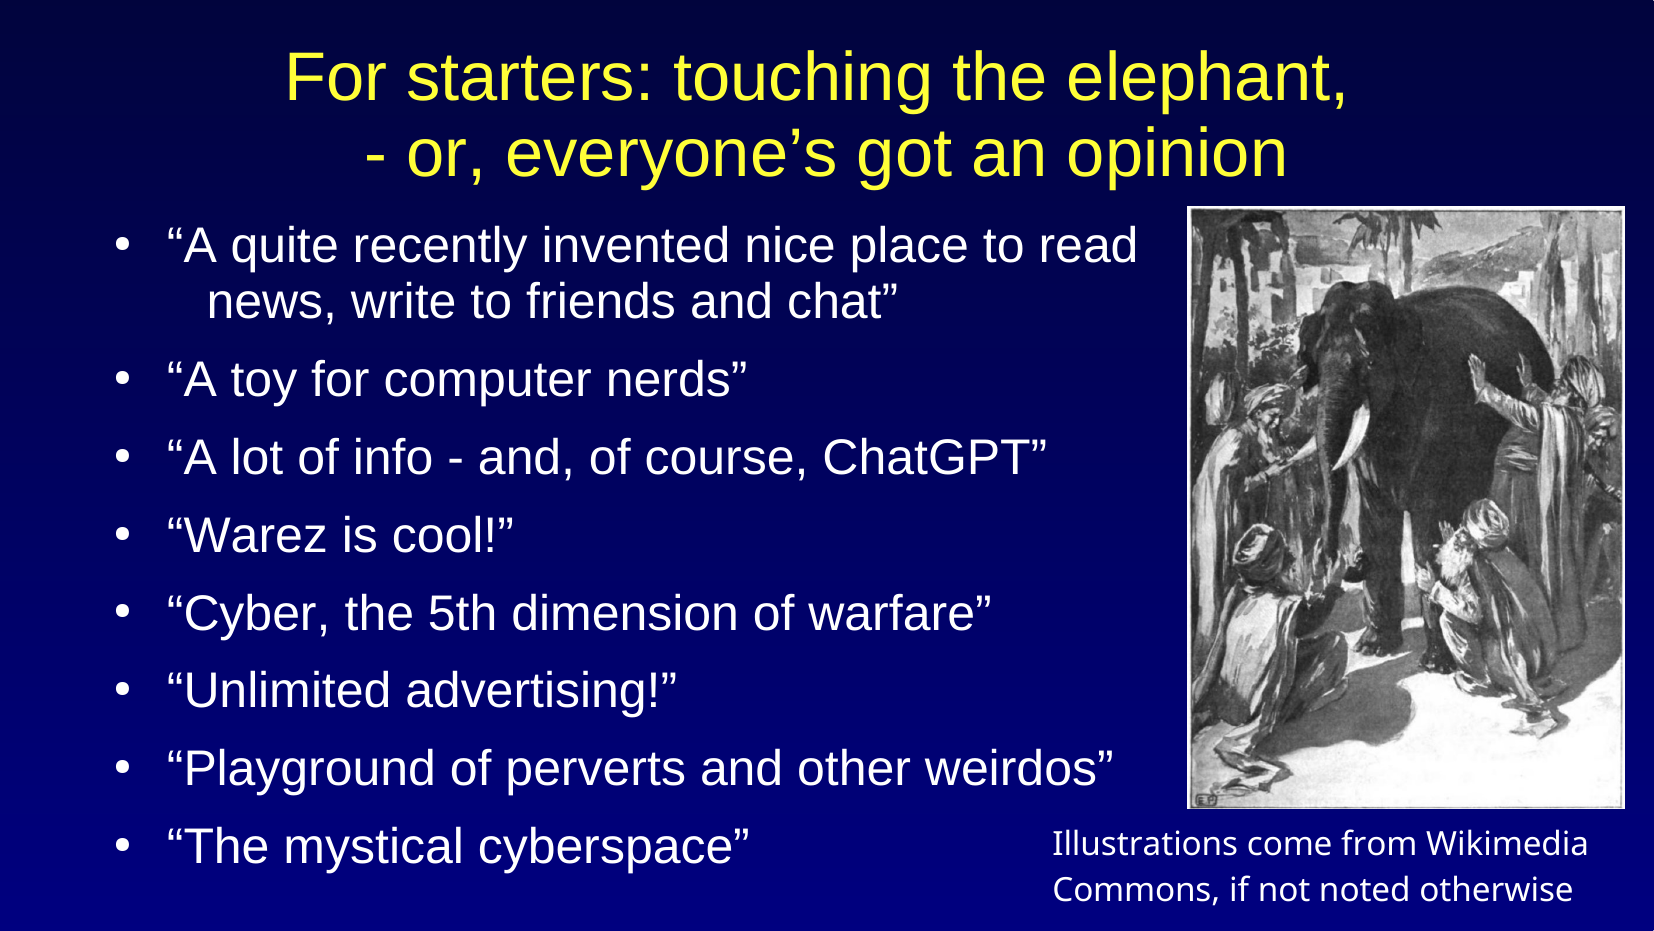

# For starters: touching the elephant, - or, everyone’s got an opinion
“A quite recently invented nice place to read news, write to friends and chat”
“A toy for computer nerds”
“A lot of info - and, of course, ChatGPT”
“Warez is cool!”
“Cyber, the 5th dimension of warfare”
“Unlimited advertising!”
“Playground of perverts and other weirdos”
“The mystical cyberspace”
Illustrations come from Wikimedia Commons, if not noted otherwise